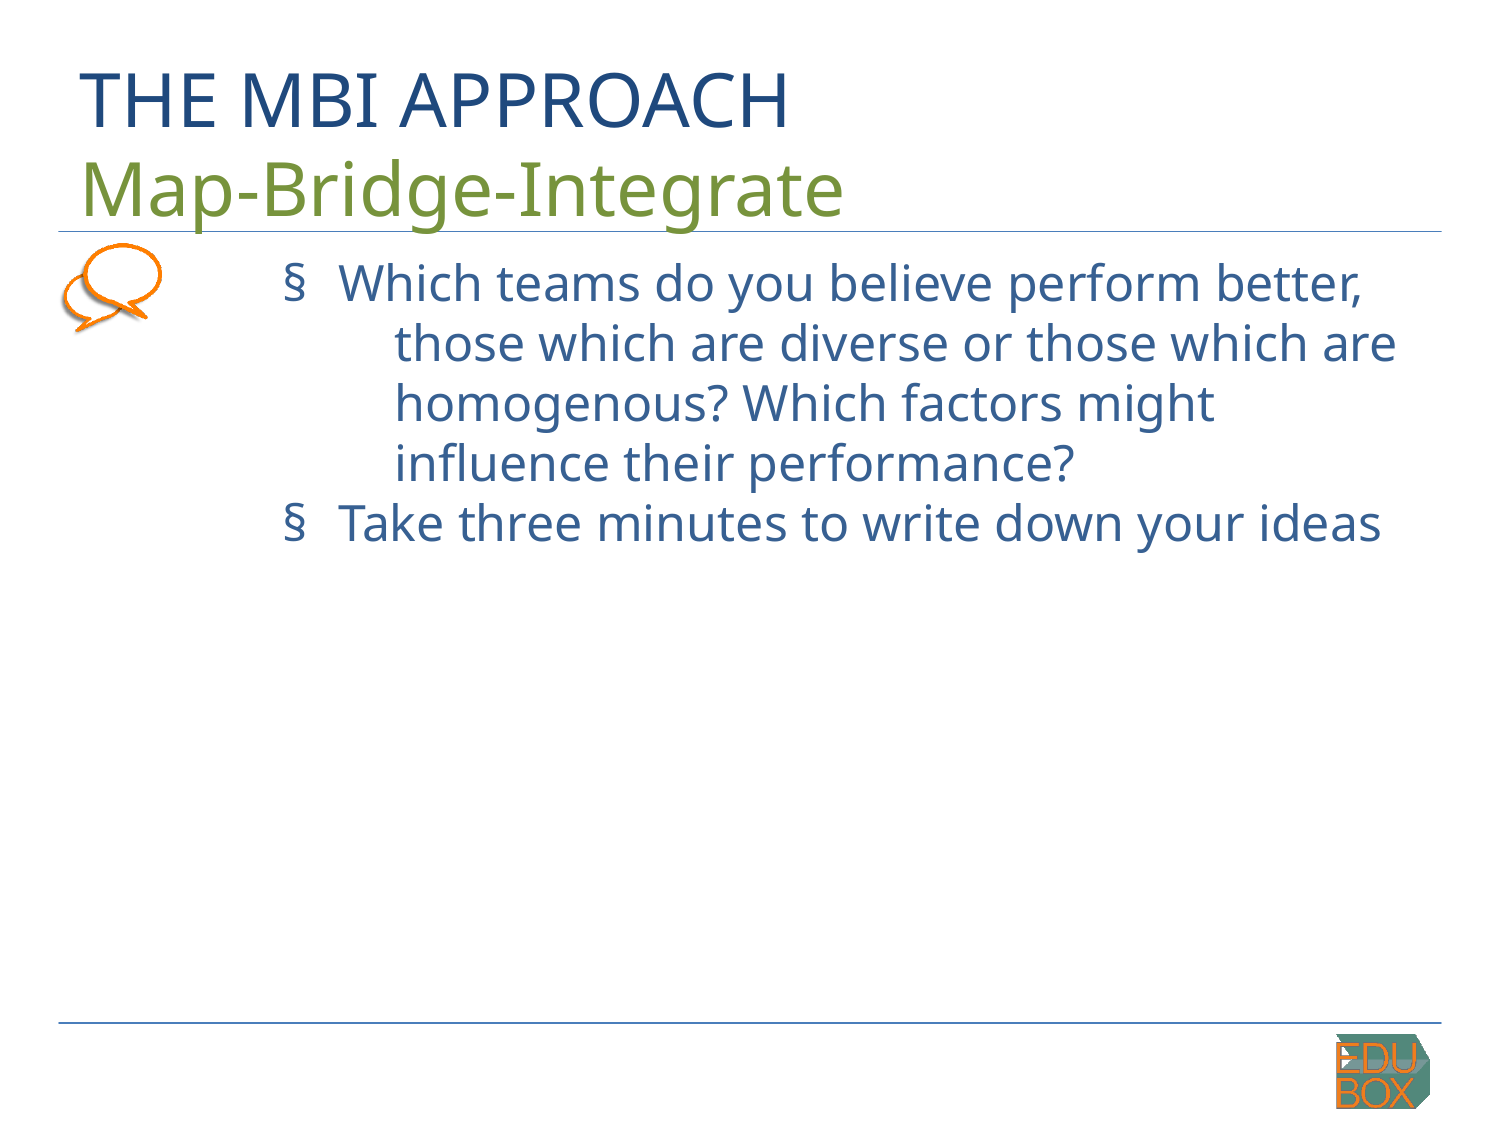

THE MBI APPROACH
Map-Bridge-Integrate
Which teams do you believe perform better, those which are diverse or those which are homogenous? Which factors might influence their performance?
Take three minutes to write down your ideas